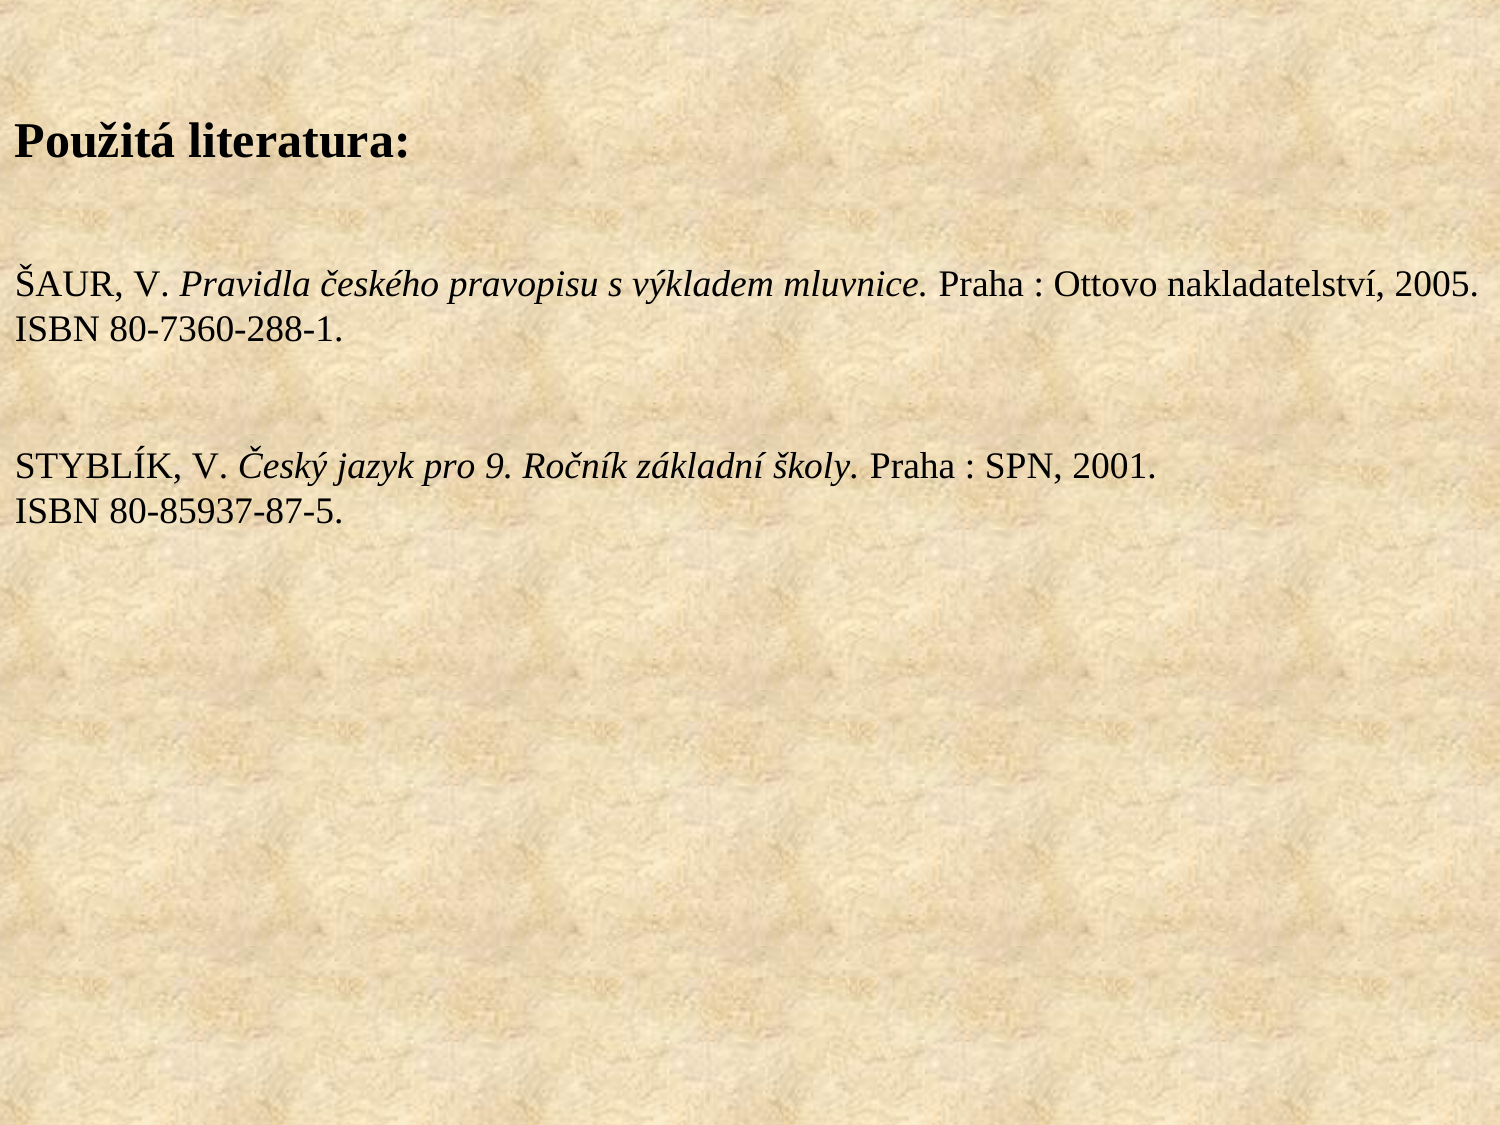

Použitá literatura:
ŠAUR, V. Pravidla českého pravopisu s výkladem mluvnice. Praha : Ottovo nakladatelství, 2005. ISBN 80-7360-288-1.
STYBLÍK, V. Český jazyk pro 9. Ročník základní školy. Praha : SPN, 2001.
ISBN 80-85937-87-5.